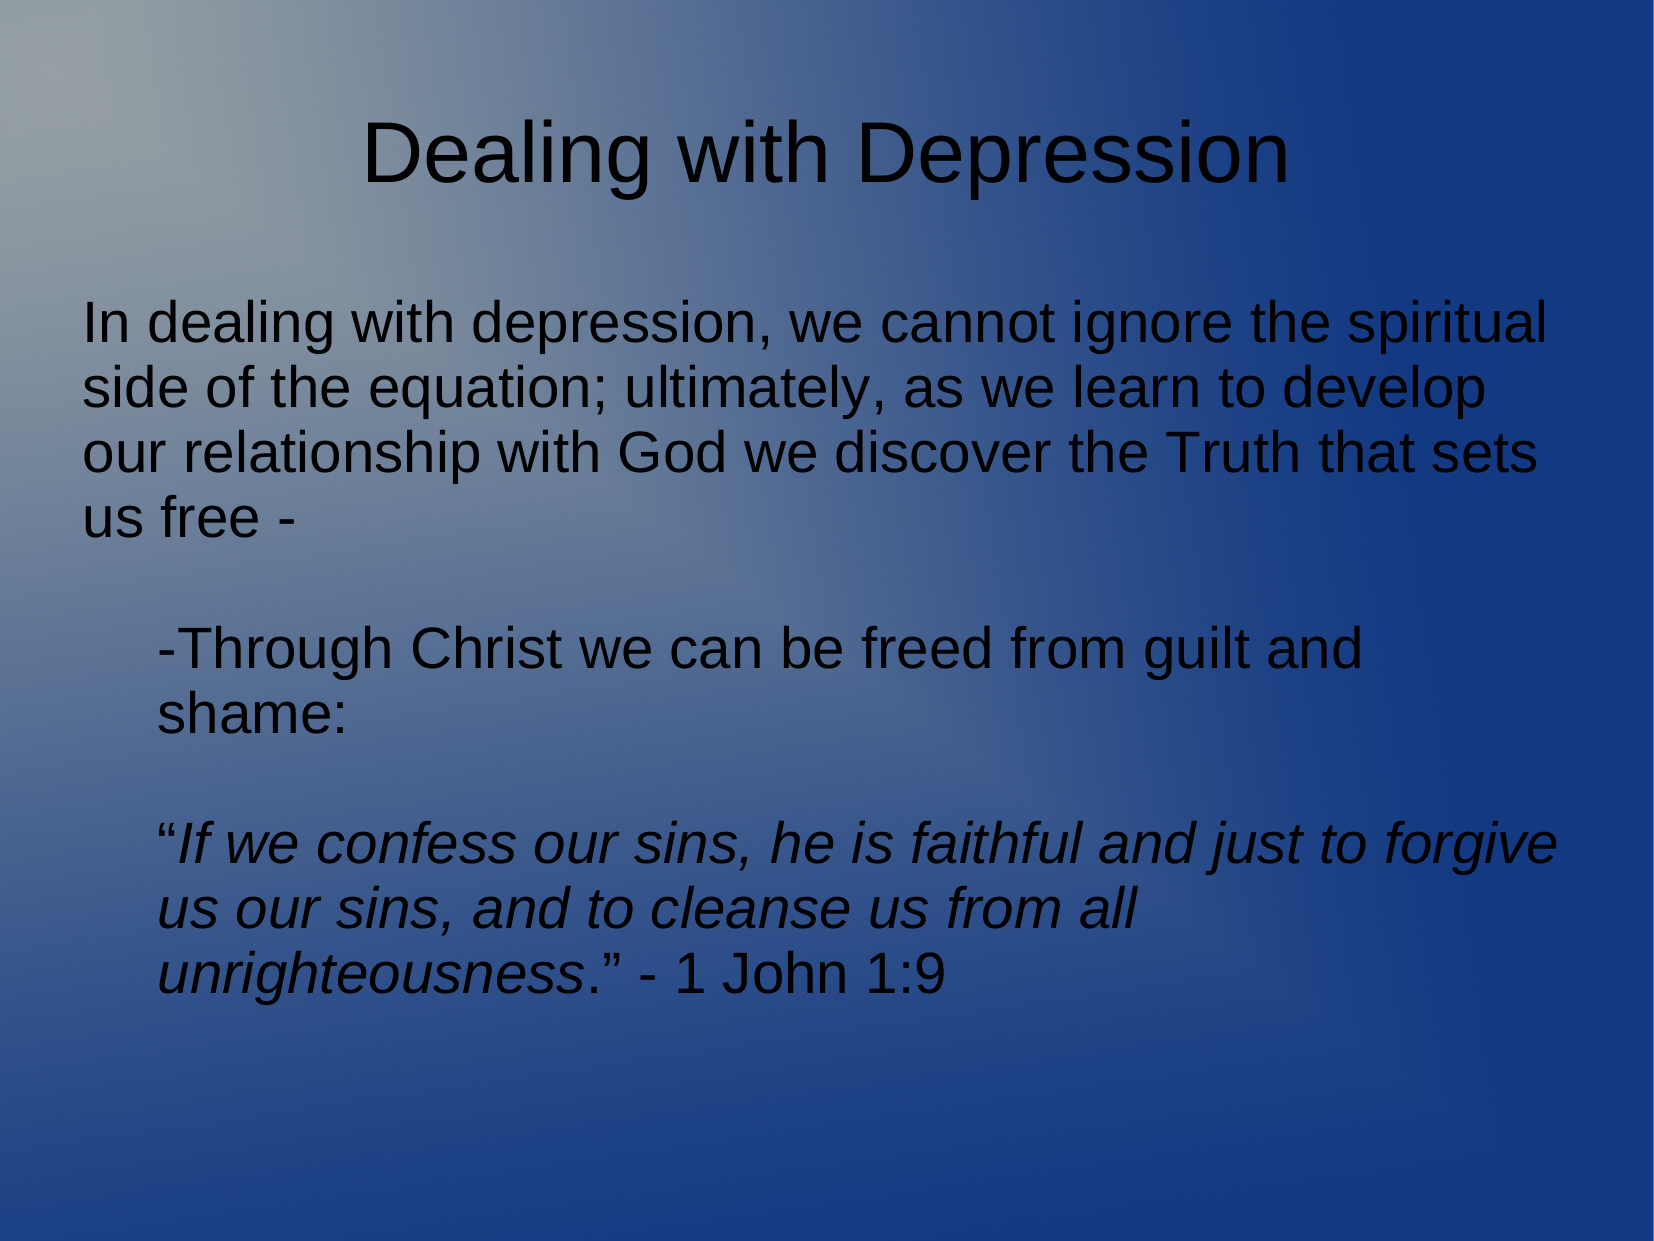

# Dealing with Depression
In dealing with depression, we cannot ignore the spiritual side of the equation; ultimately, as we learn to develop our relationship with God we discover the Truth that sets us free -
	-Through Christ we can be freed from guilt and 			shame:
	“If we confess our sins, he is faithful and just to forgive 	us our sins, and to cleanse us from all 						unrighteousness.” - 1 John 1:9